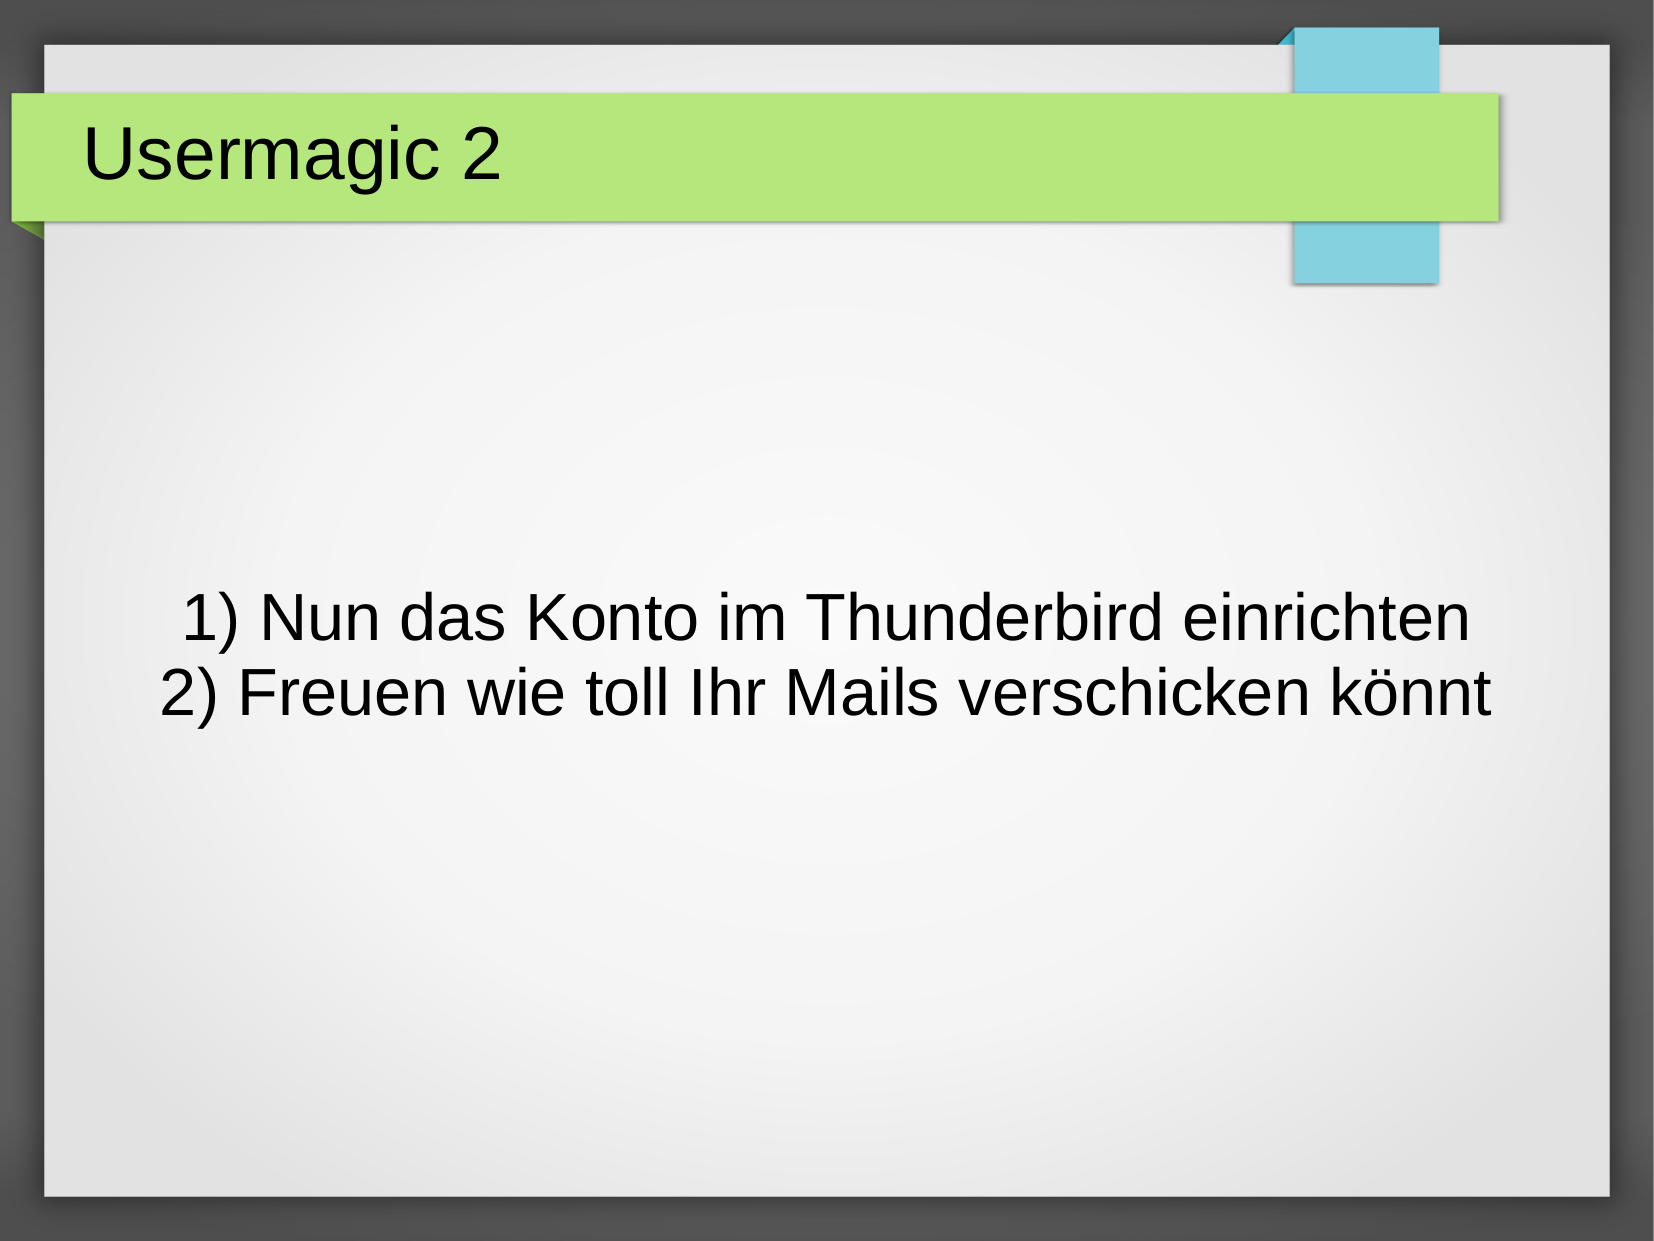

# Usermagic 2
1) Nun das Konto im Thunderbird einrichten
2) Freuen wie toll Ihr Mails verschicken könnt